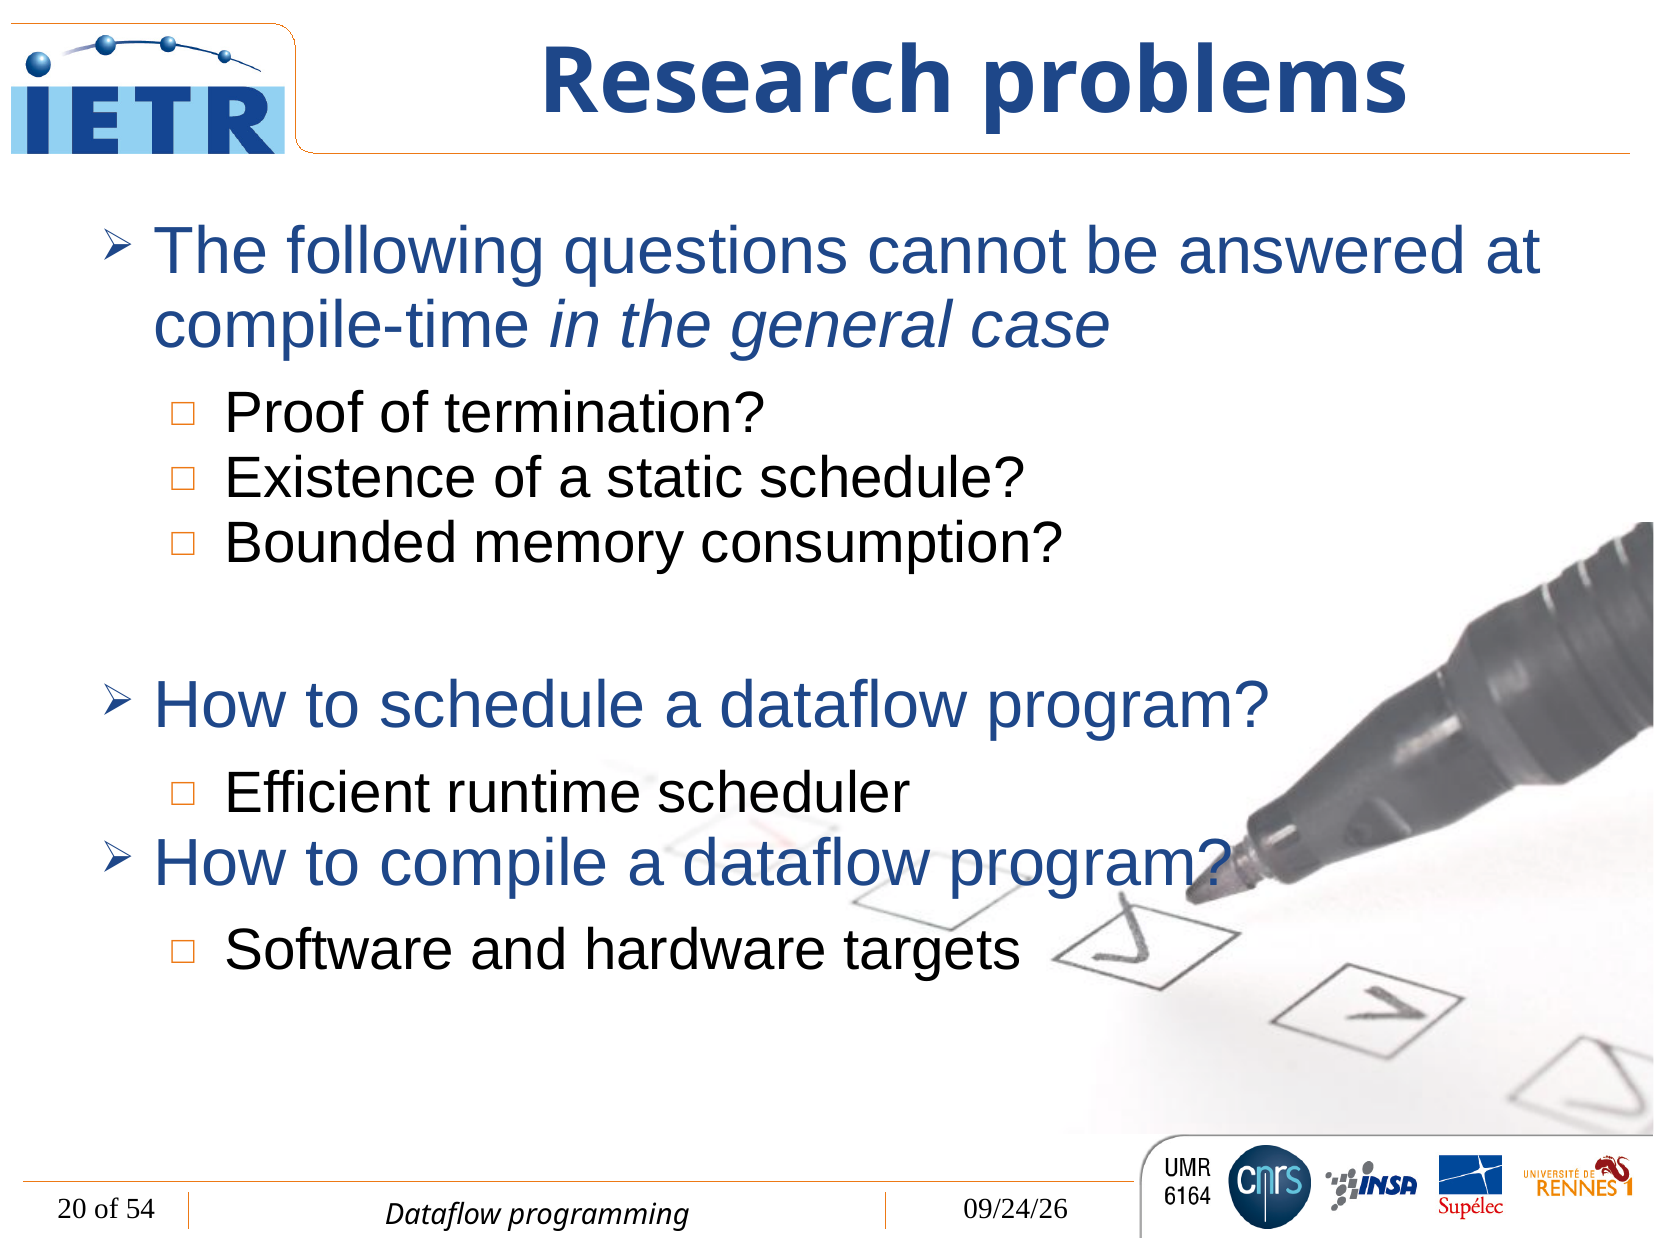

# Research problems
The following questions cannot be answered at compile-time in the general case
Proof of termination?
Existence of a static schedule?
Bounded memory consumption?
How to schedule a dataflow program?
Efficient runtime scheduler
How to compile a dataflow program?
Software and hardware targets
20
Dataflow programming